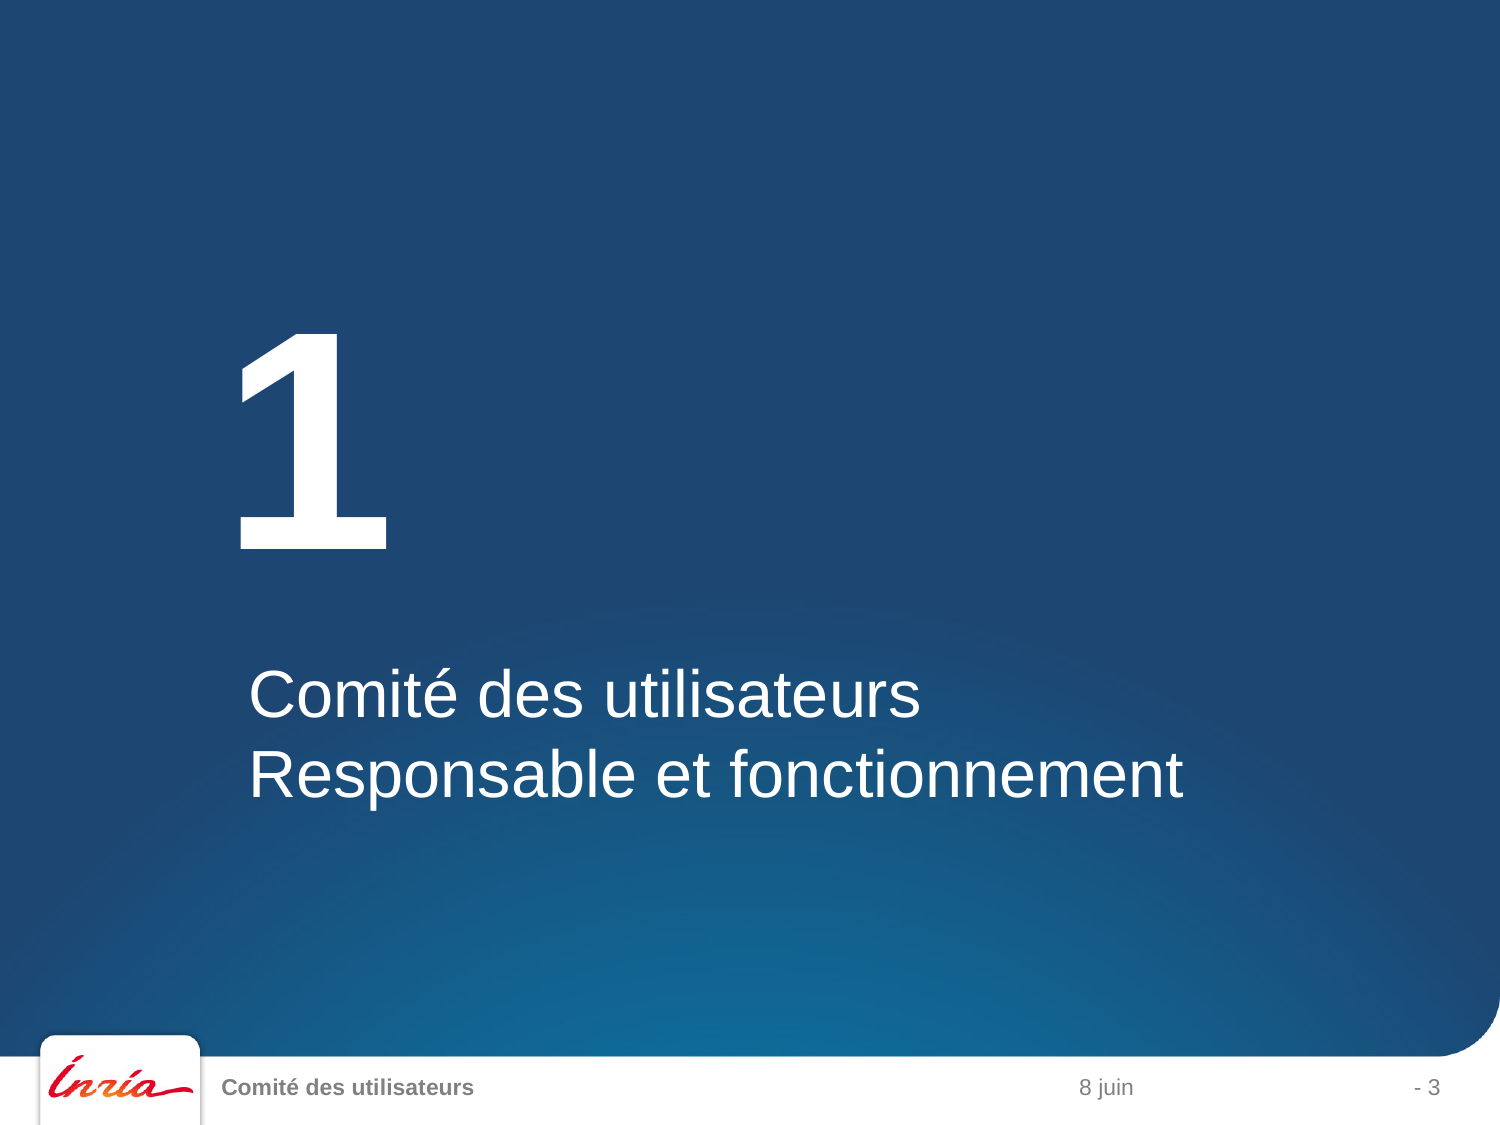

1
# Comité des utilisateurs Responsable et fonctionnement
comité des utilisateurs
8 juin 2015
3